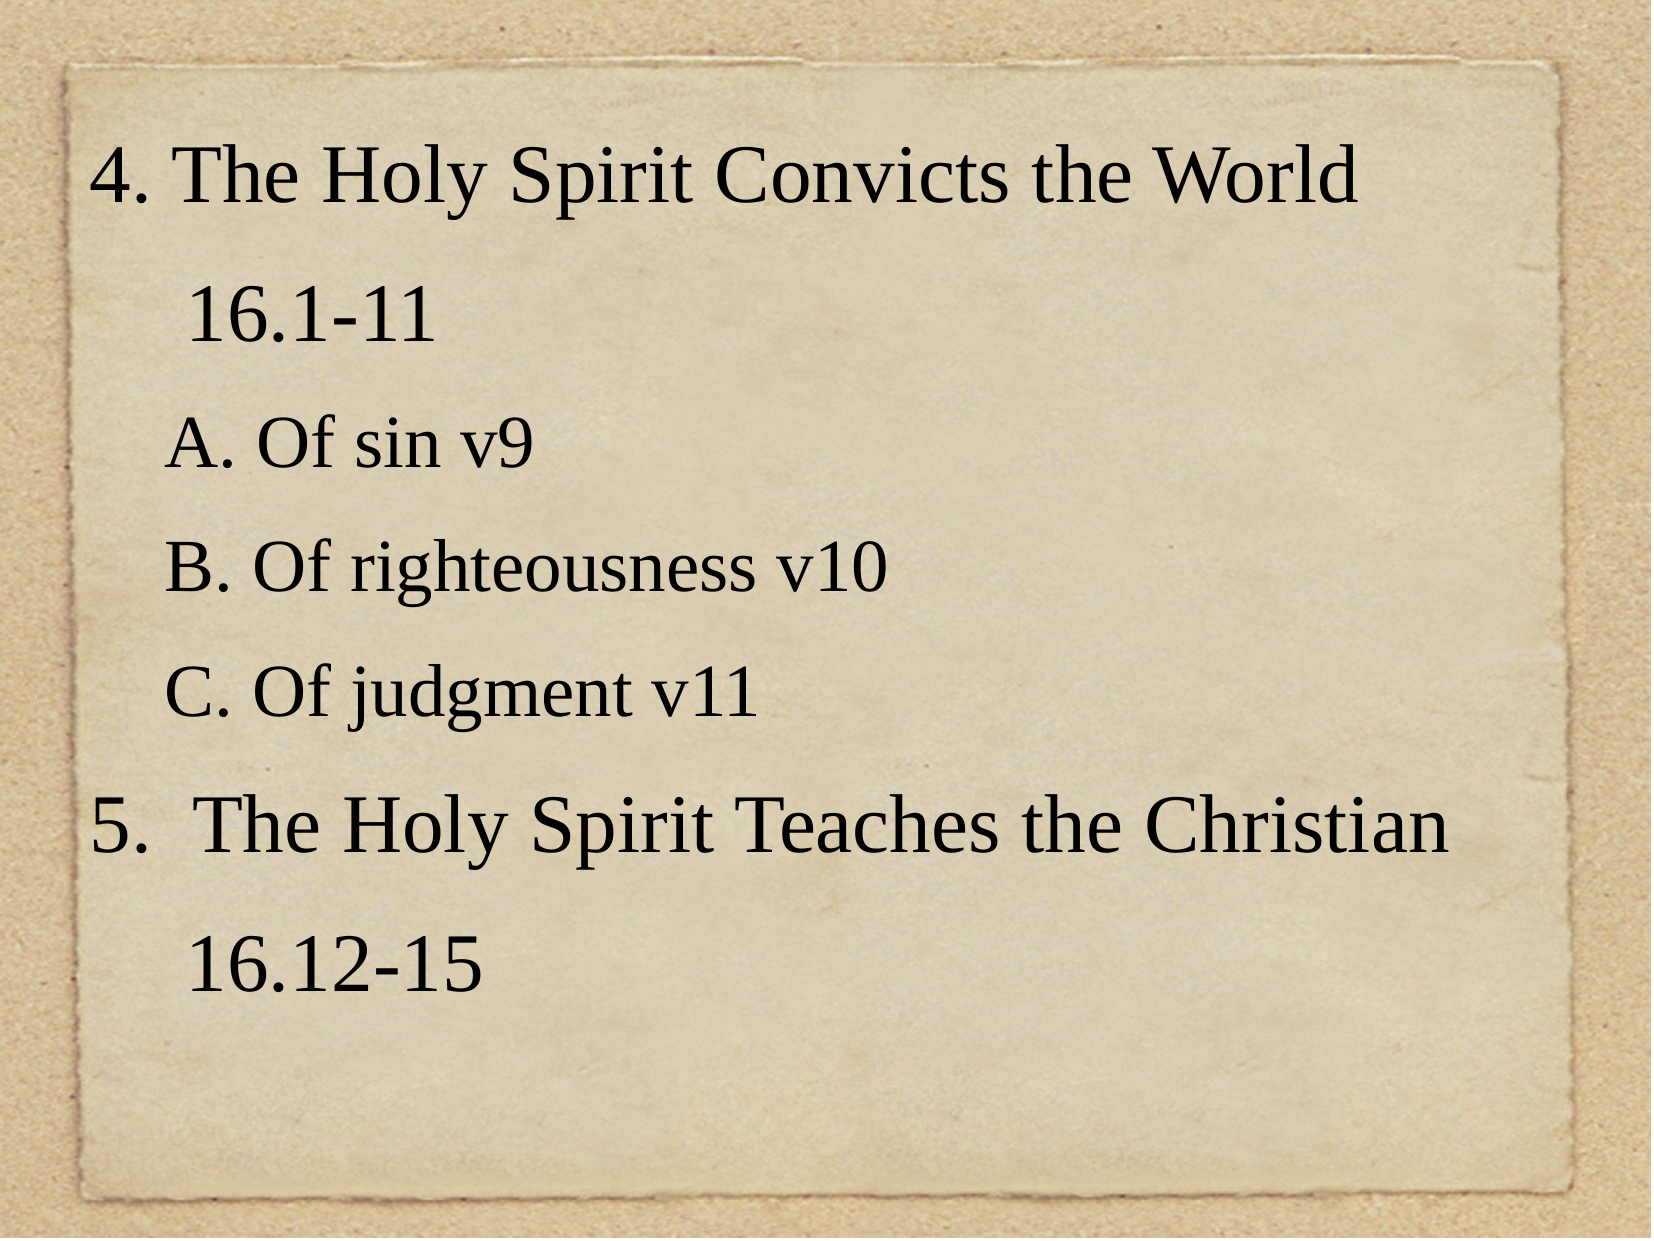

4. The Holy Spirit Convicts the World
	 16.1-11
	A. Of sin v9
	B. Of righteousness v10
	C. Of judgment v11
5. The Holy Spirit Teaches the Christian 		 16.12-15